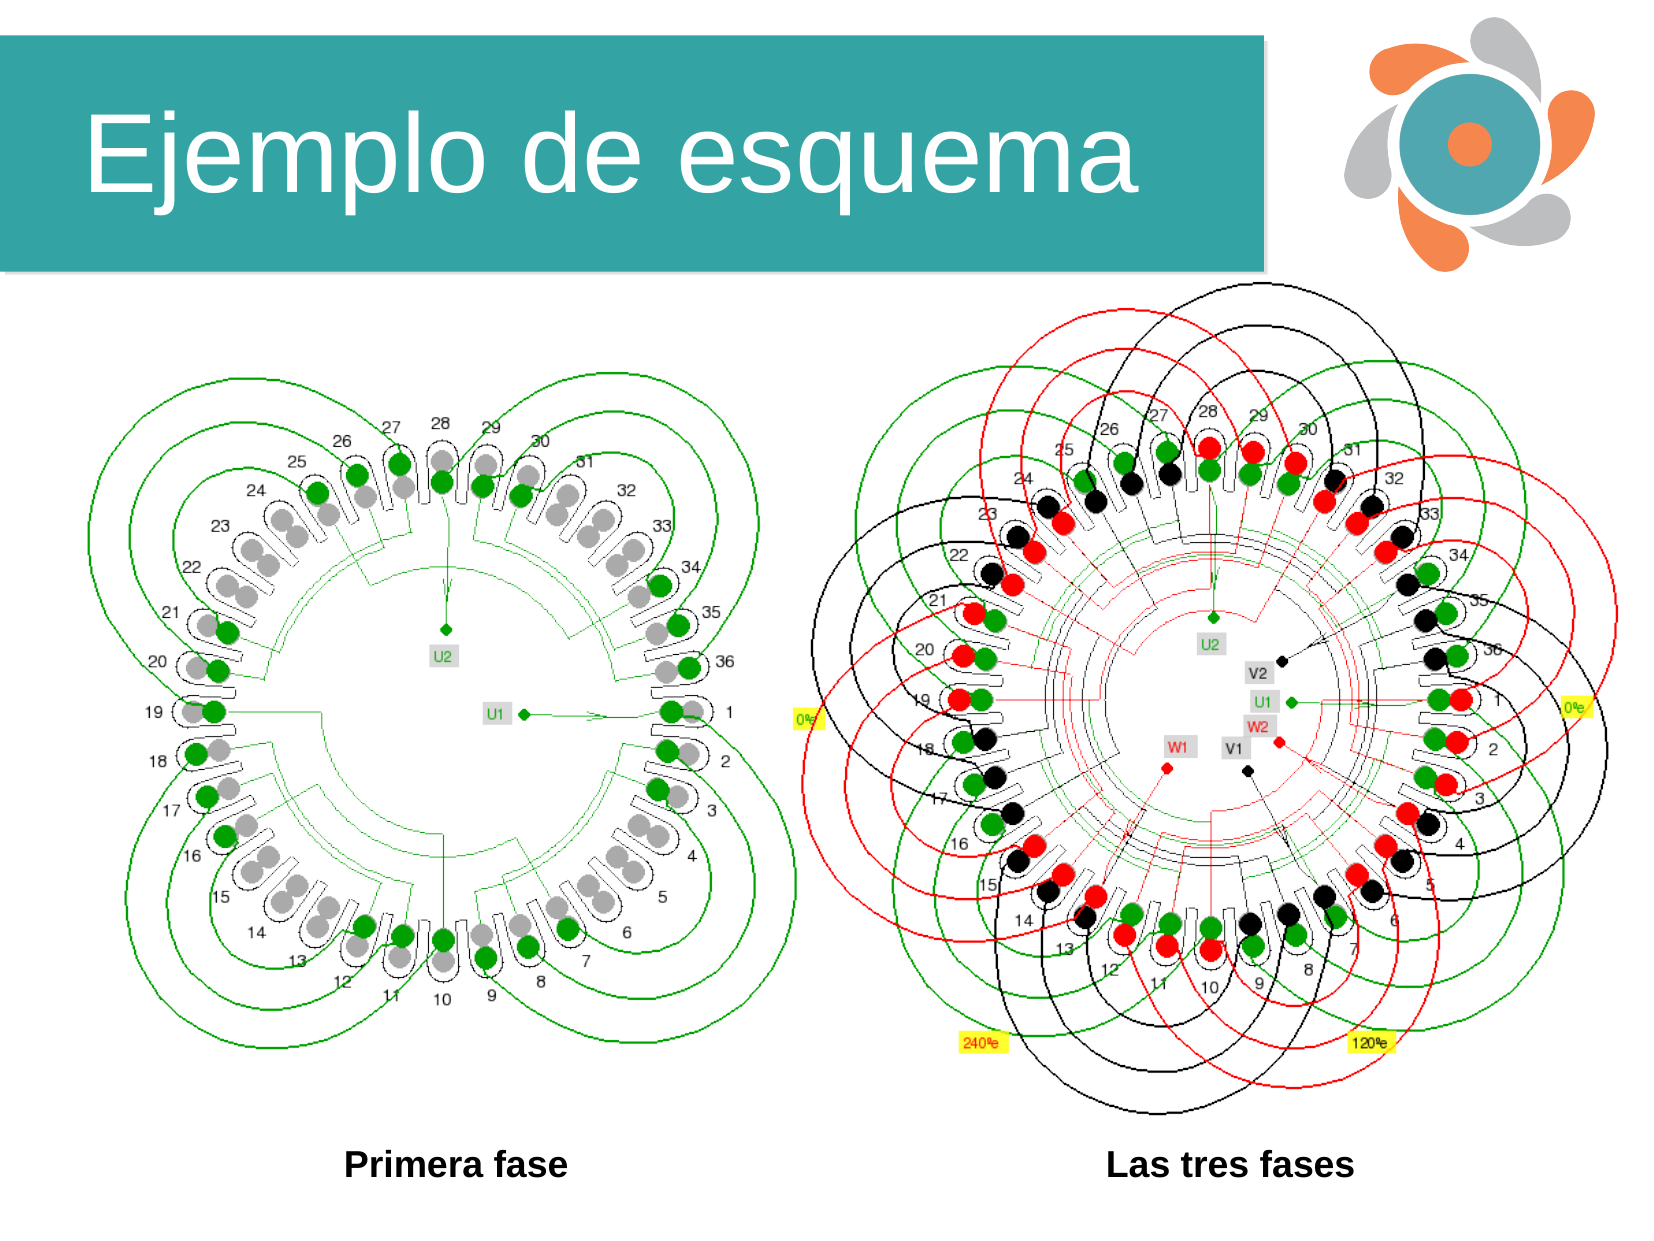

# Ejemplo de esquema
Primera fase
Las tres fases